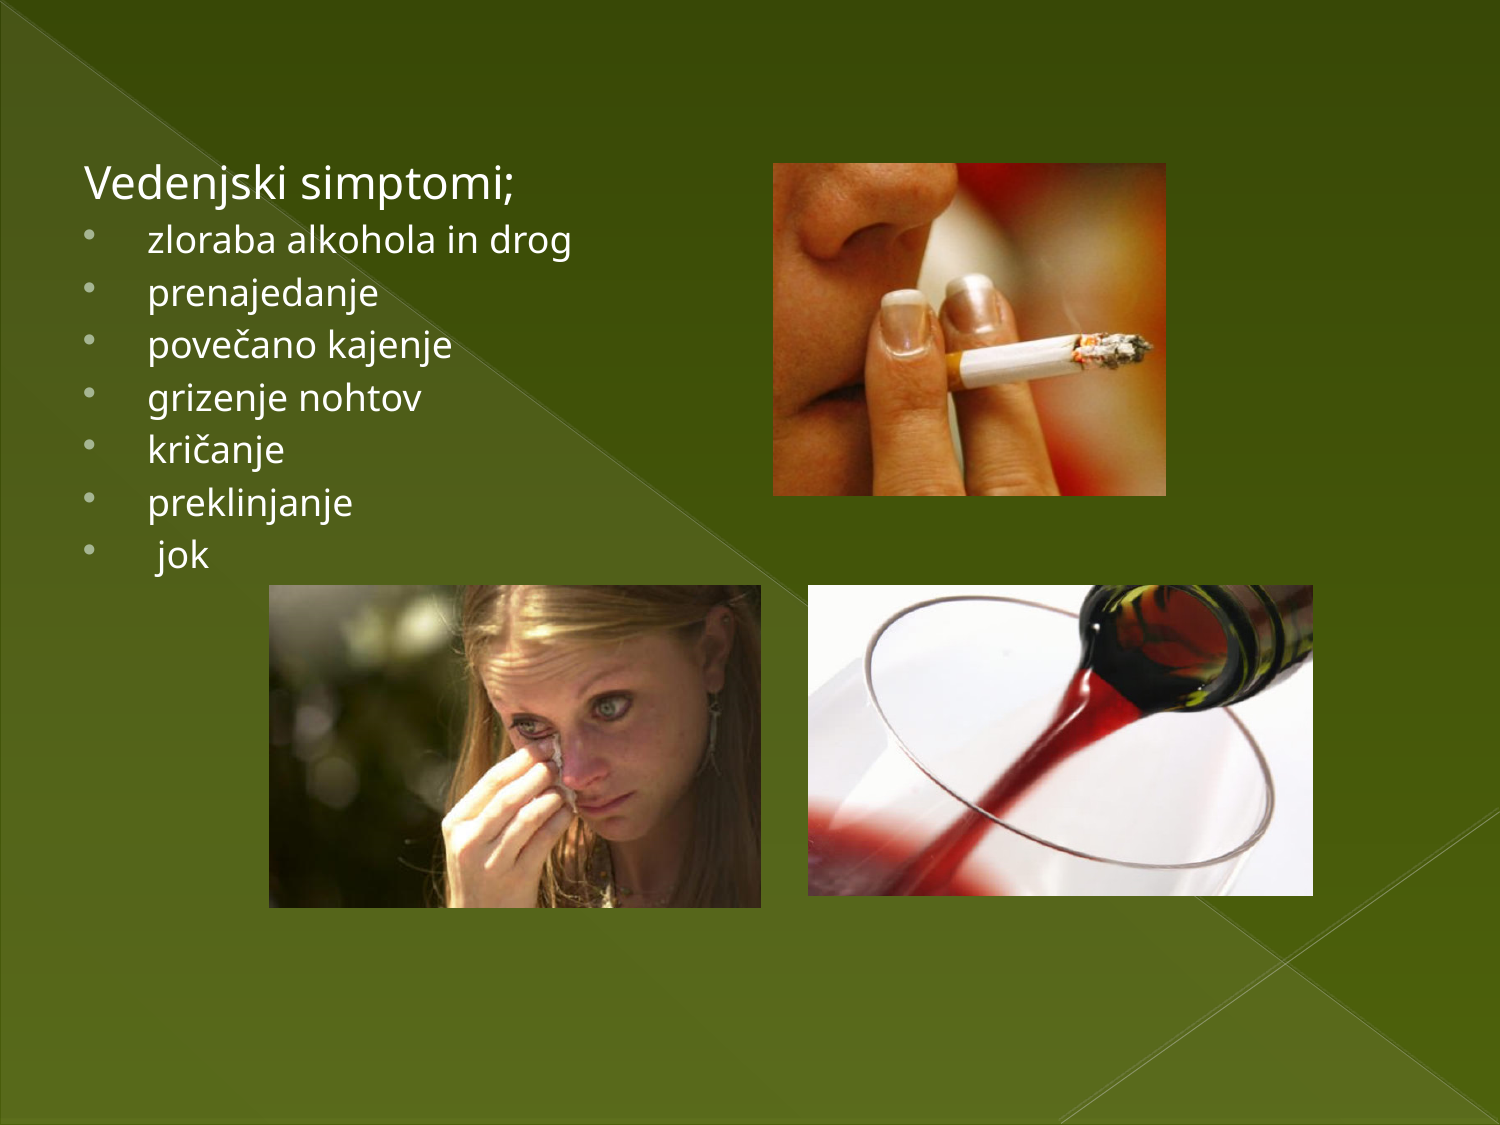

# Vedenjski simptomi;
zloraba alkohola in drog
prenajedanje
povečano kajenje
grizenje nohtov
kričanje
preklinjanje
 jok